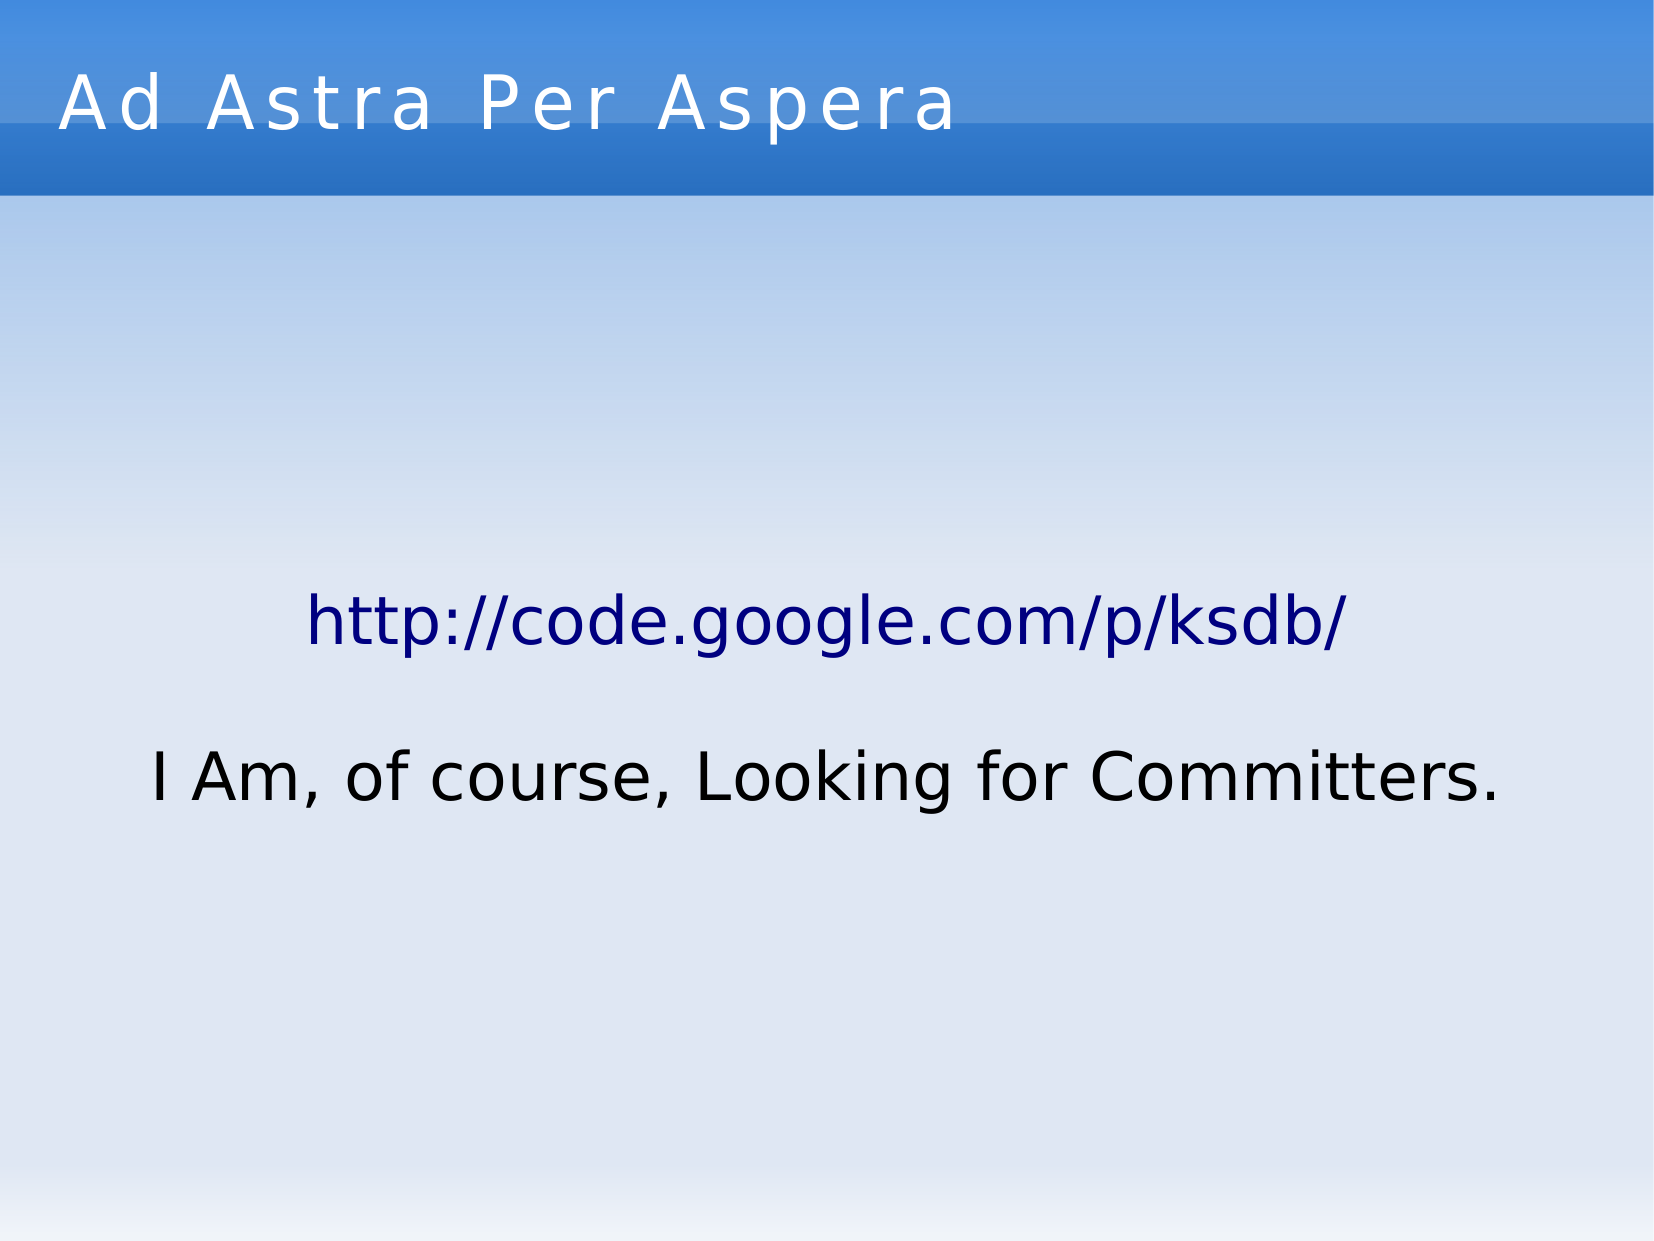

# Ad Astra Per Aspera
http://code.google.com/p/ksdb/
I Am, of course, Looking for Committers.